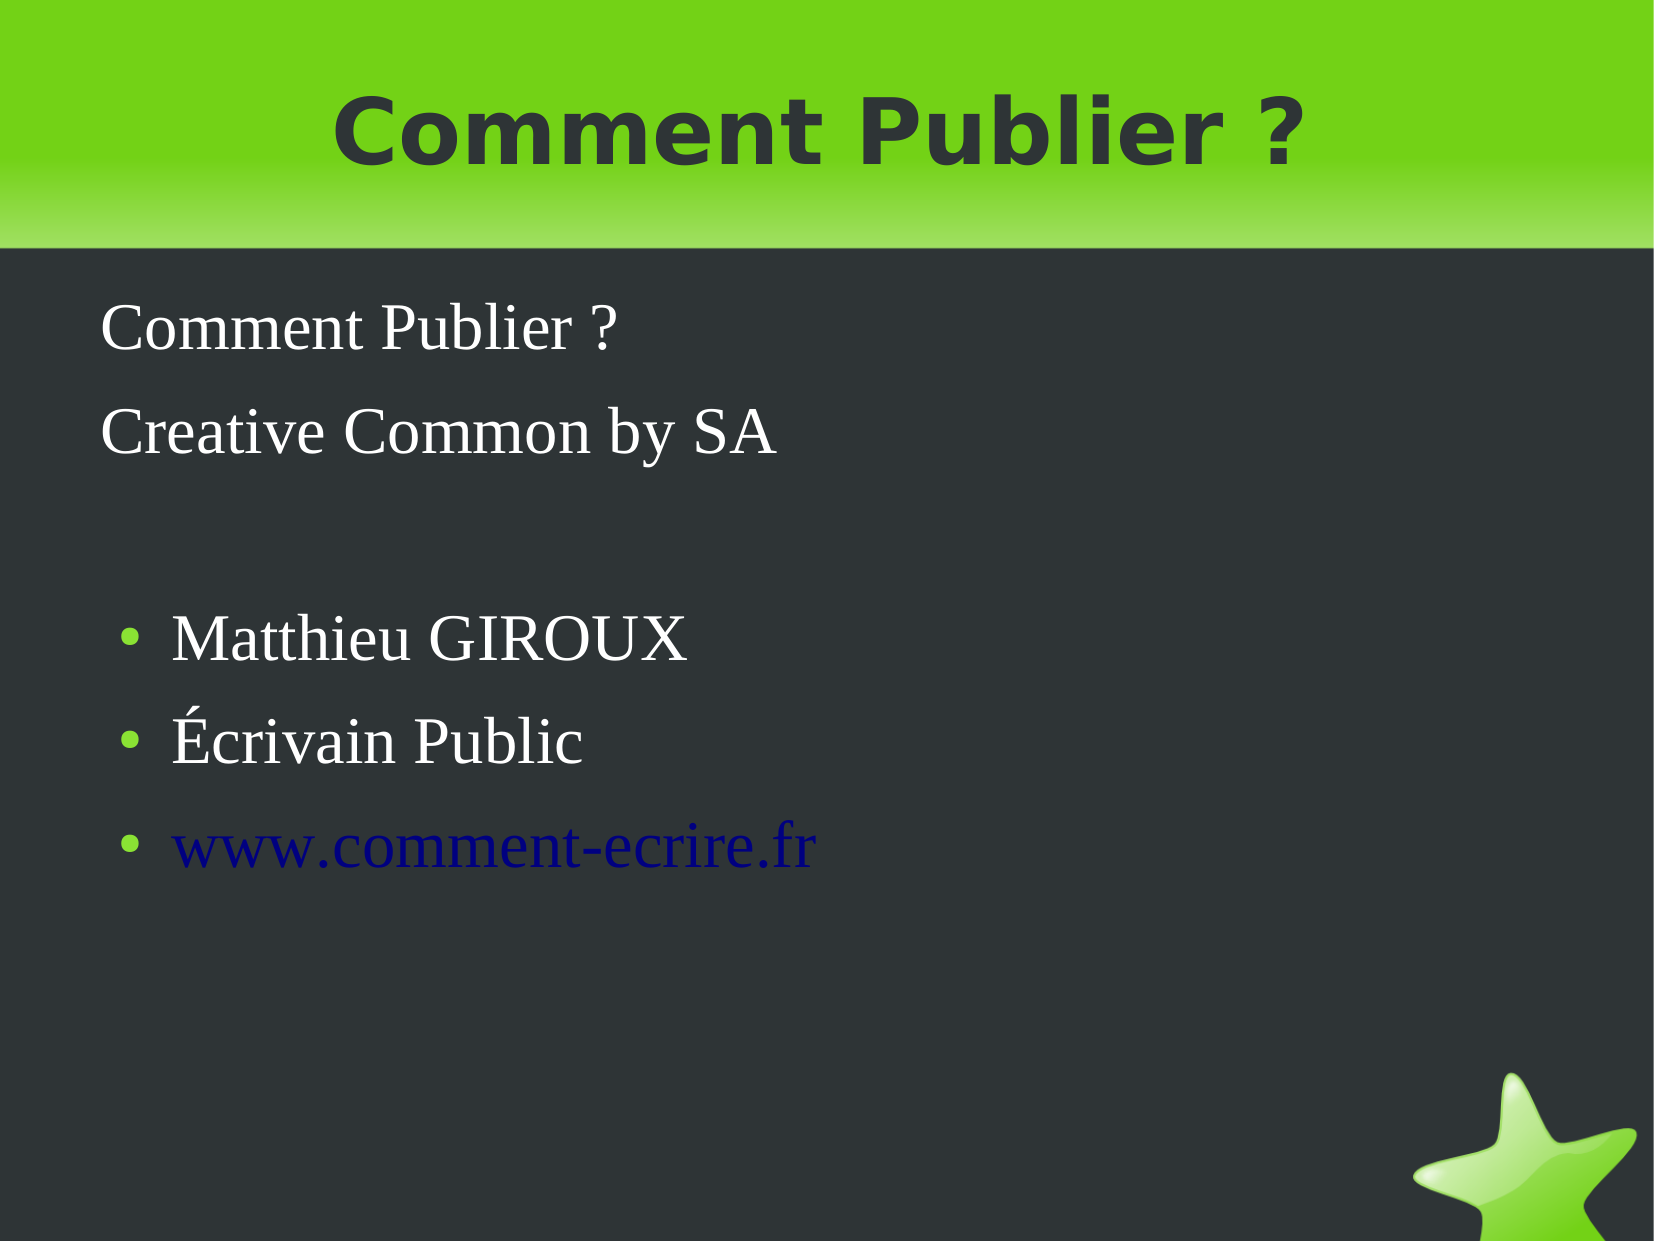

# Comment Publier ?
Comment Publier ?
Creative Common by SA
Matthieu GIROUX
Écrivain Public
www.comment-ecrire.fr